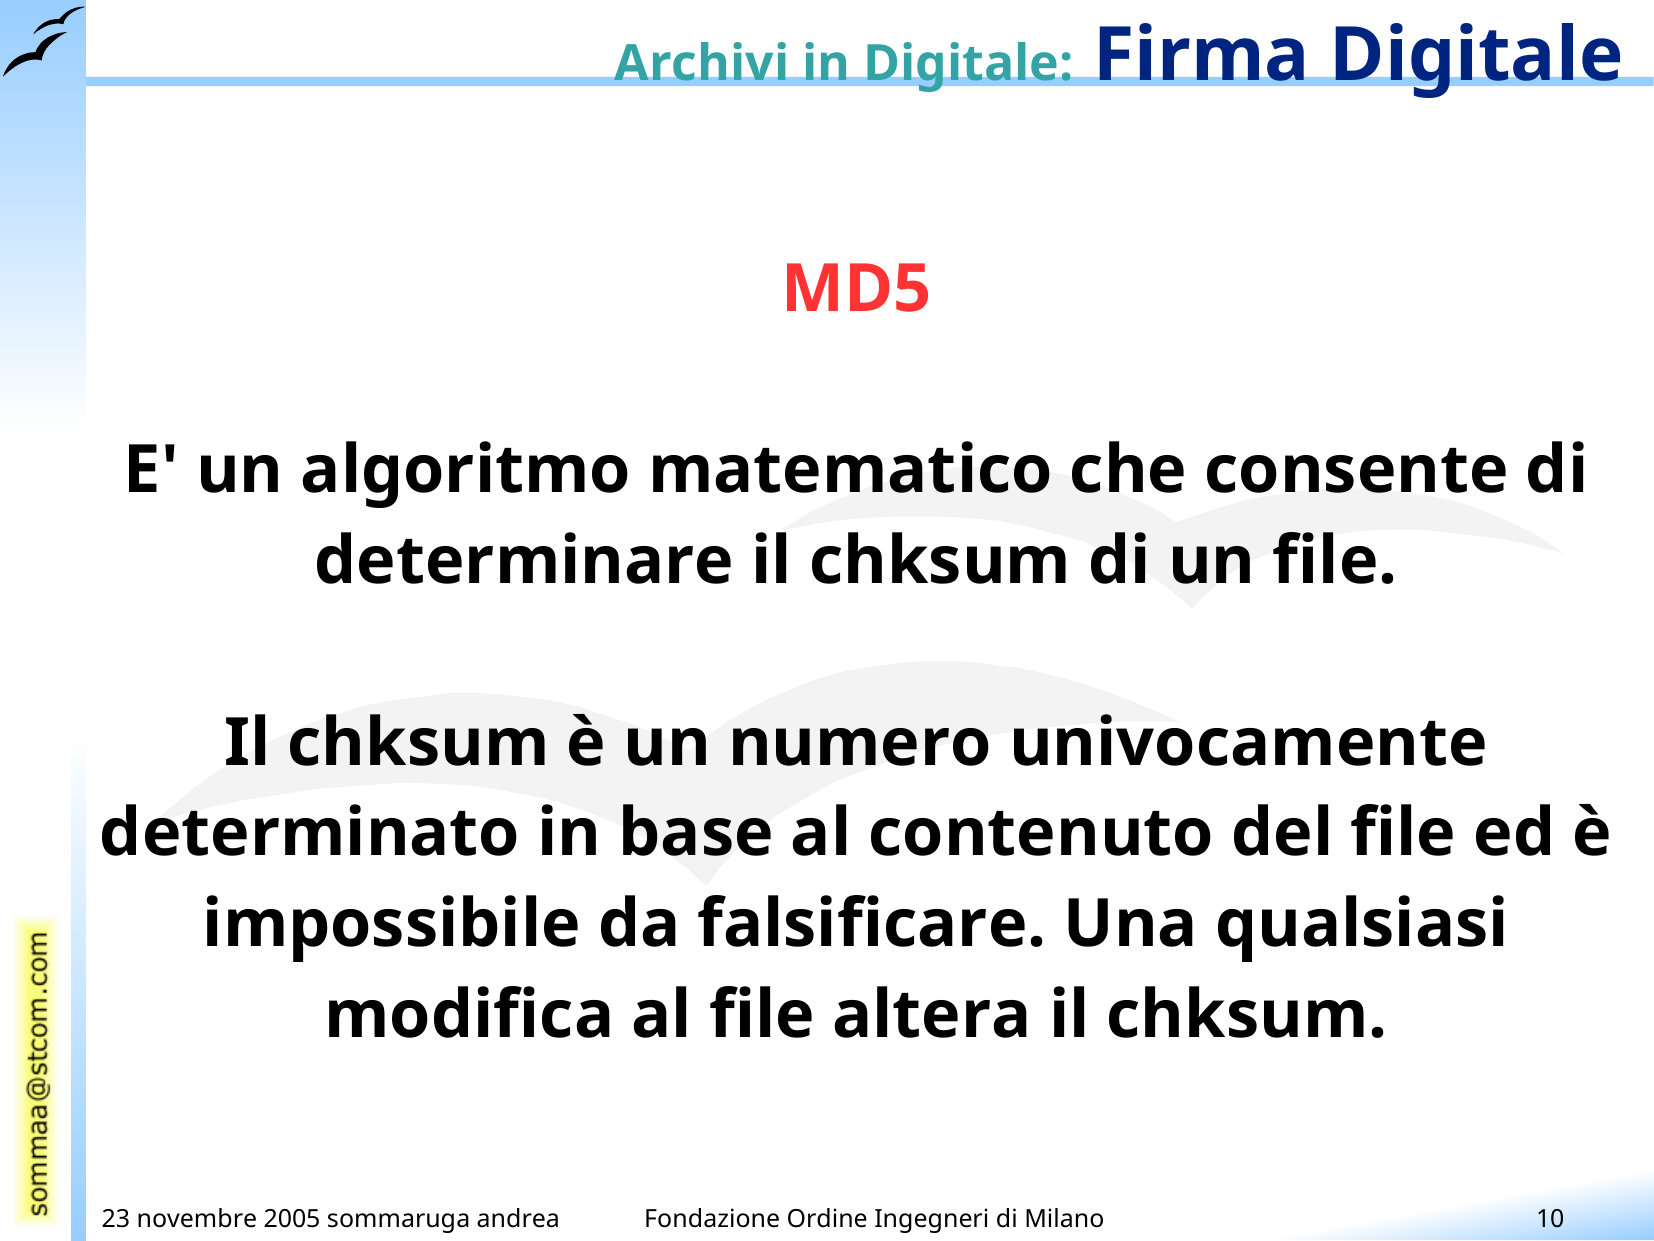

# Archivi in Digitale: Firma Digitale
MD5
E' un algoritmo matematico che consente di determinare il chksum di un file.
Il chksum è un numero univocamente determinato in base al contenuto del file ed è impossibile da falsificare. Una qualsiasi modifica al file altera il chksum.